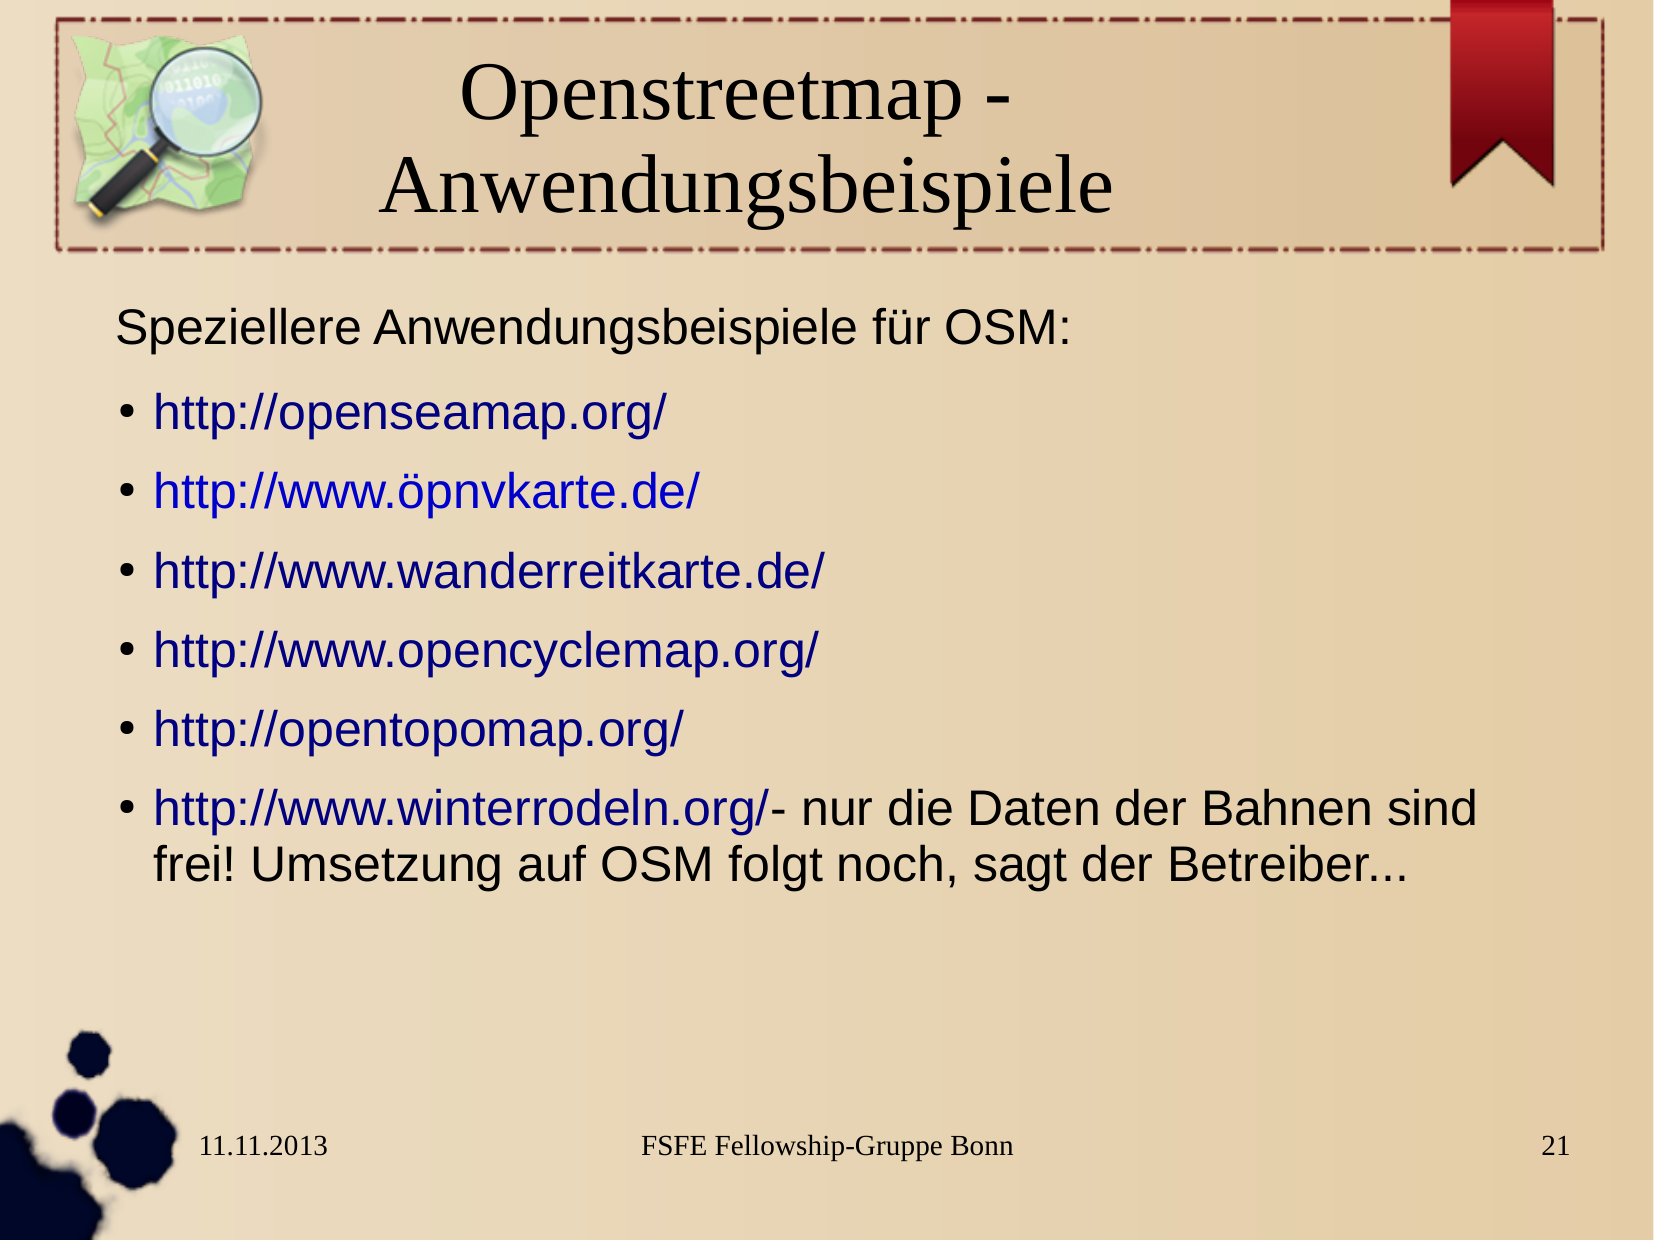

# Openstreetmap - Anwendungsbeispiele
Speziellere Anwendungsbeispiele für OSM:
http://openseamap.org/
http://www.öpnvkarte.de/
http://www.wanderreitkarte.de/
http://www.opencyclemap.org/
http://opentopomap.org/
http://www.winterrodeln.org/- nur die Daten der Bahnen sind frei! Umsetzung auf OSM folgt noch, sagt der Betreiber...
 11.11.2013
FSFE Fellowship-Gruppe Bonn
21